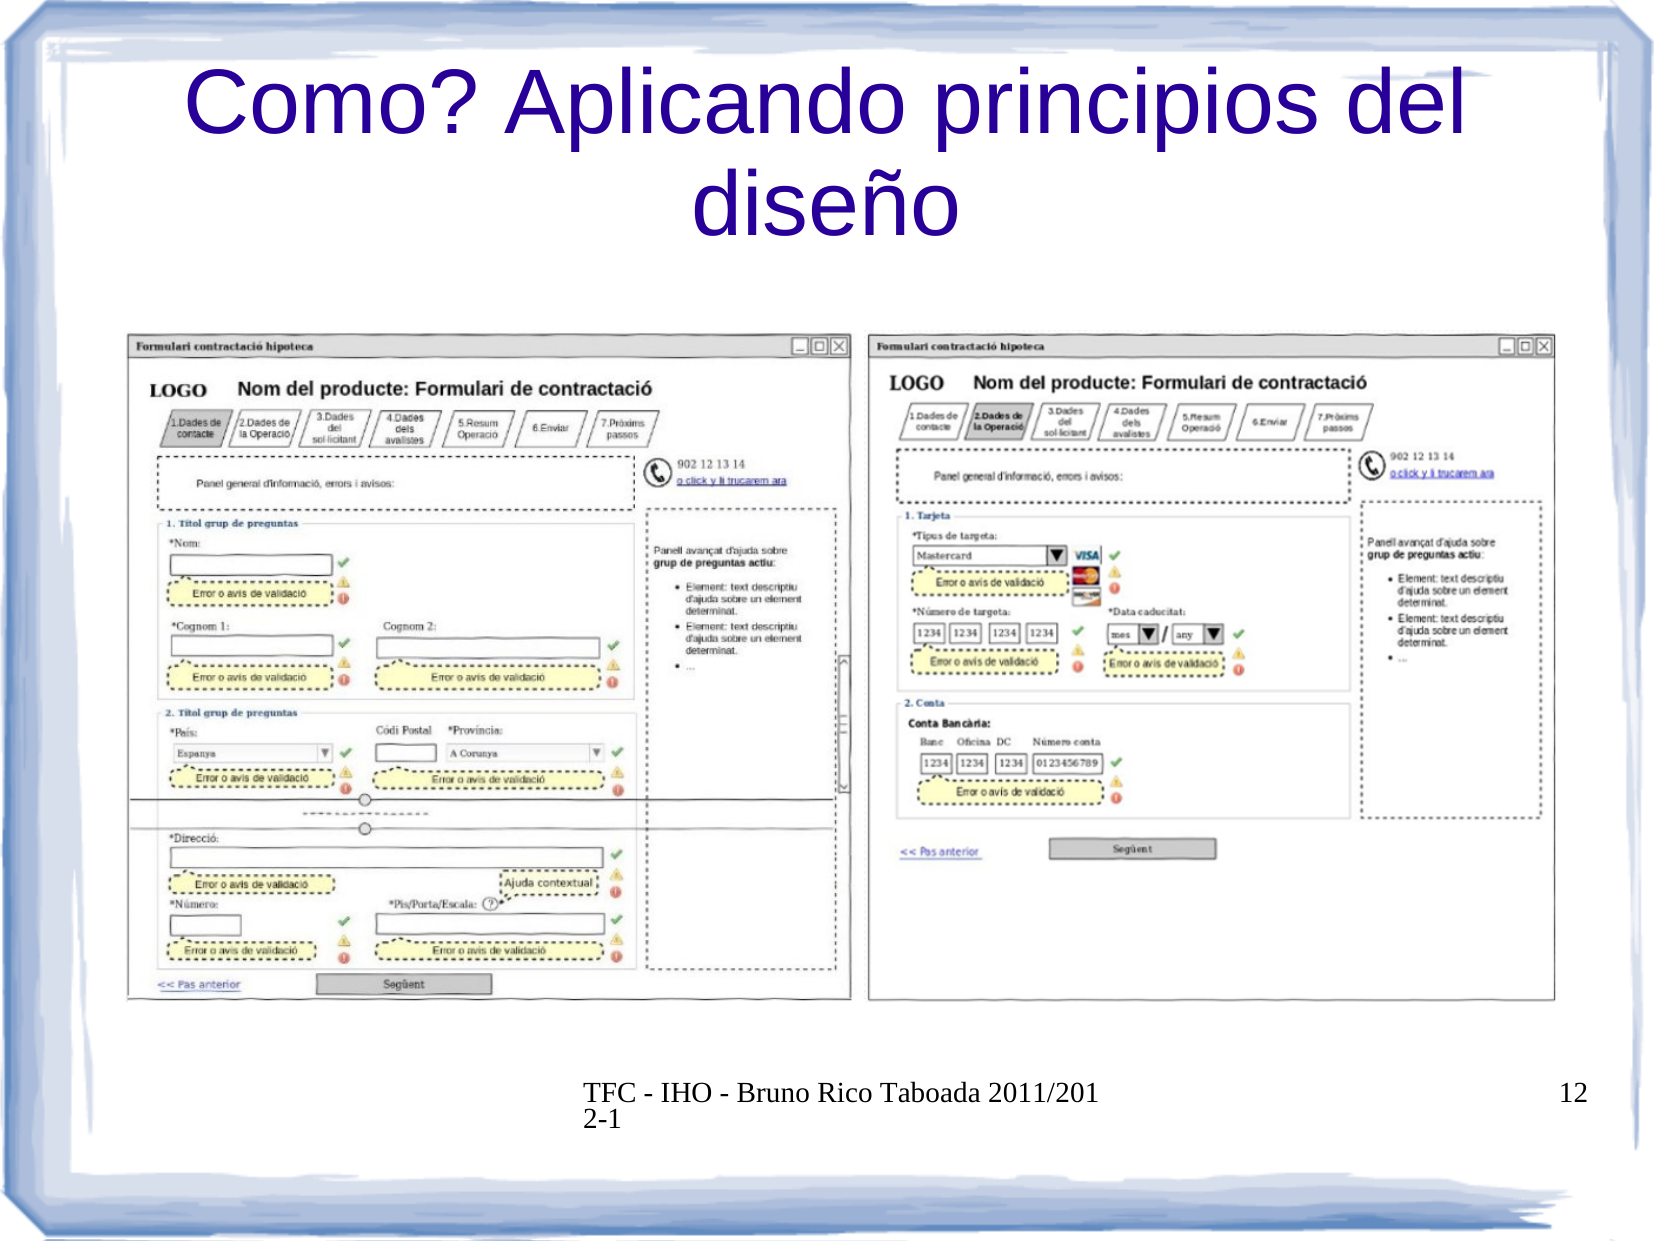

# Como? Aplicando principios del diseño
TFC - IHO - Bruno Rico Taboada 2011/2012-1
12